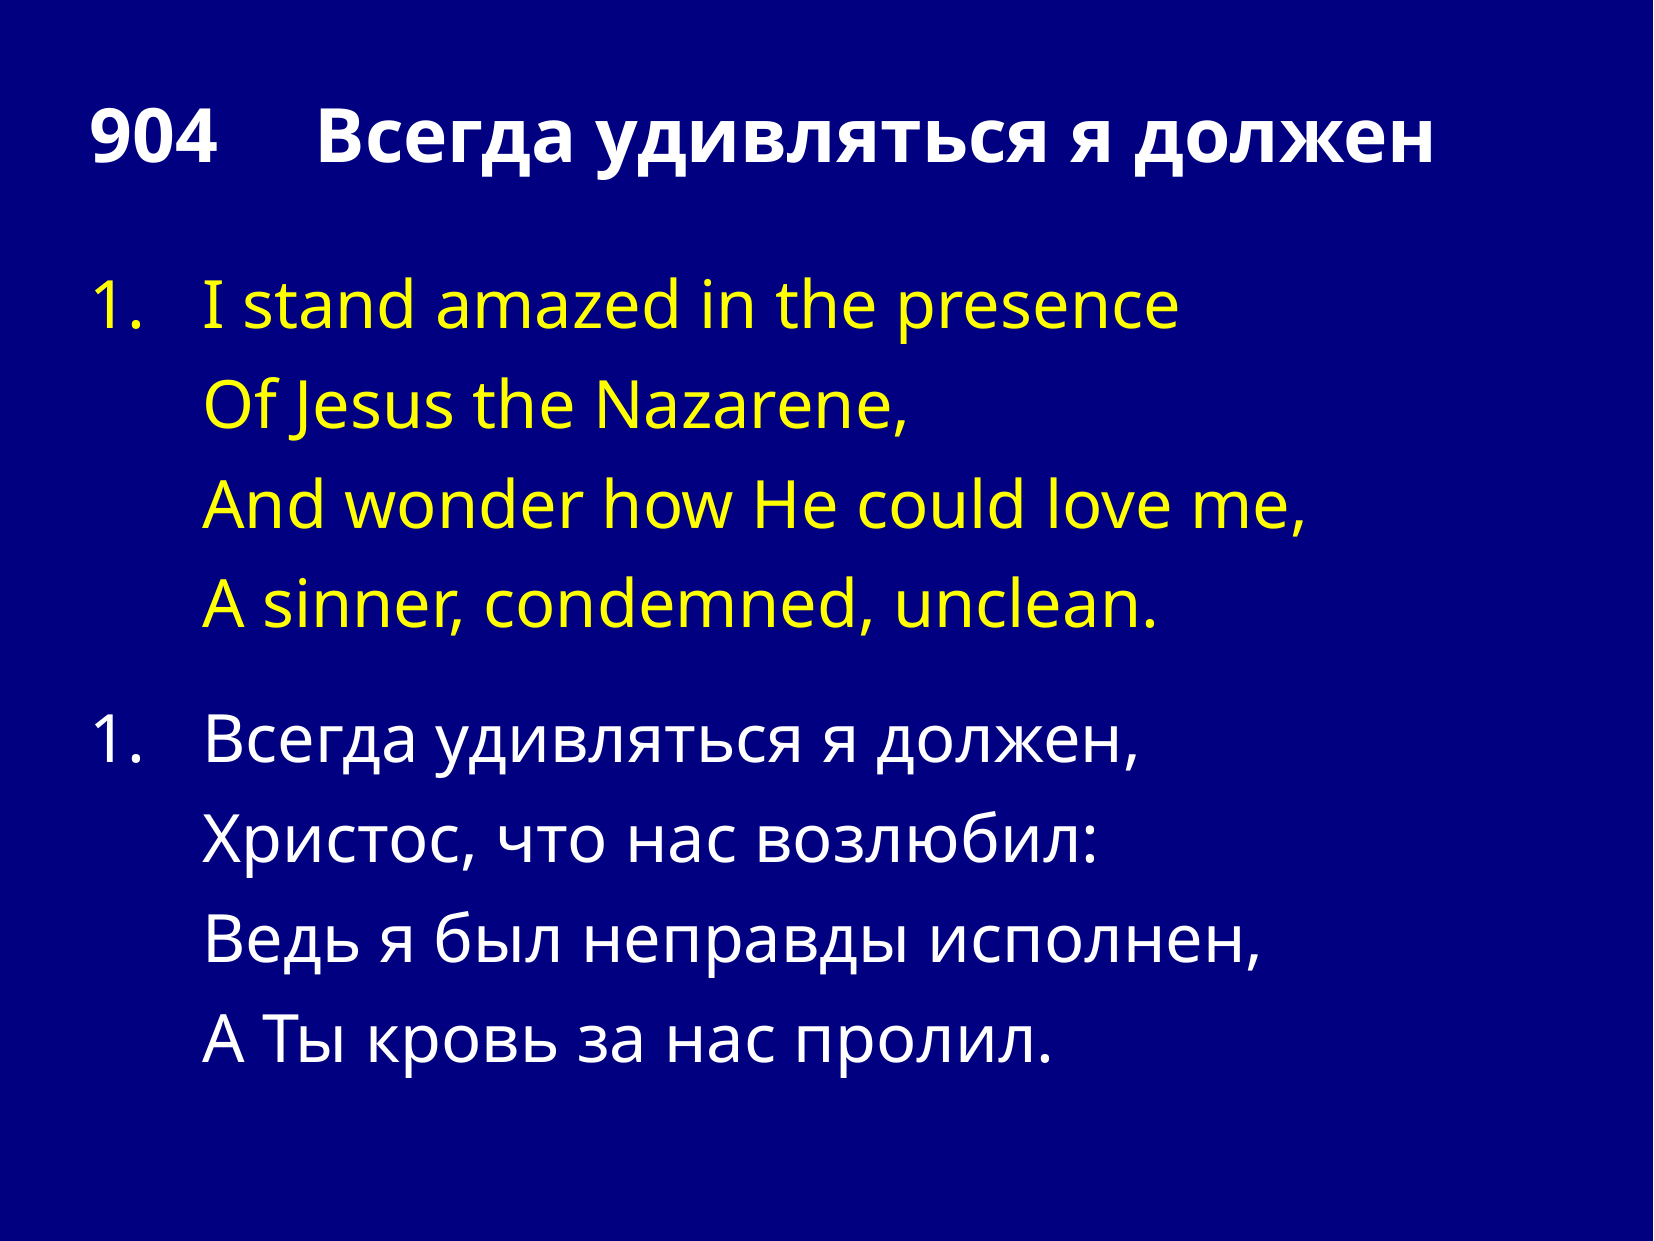

904	Всегда удивляться я должен
1.	I stand amazed in the presence
	Of Jesus the Nazarene,
	And wonder how He could love me,
	A sinner, condemned, unclean.
1.	Всегда удивляться я должен,
	Христос, что нас возлюбил:
	Ведь я был неправды исполнен,
	А Ты кровь за нас пролил.